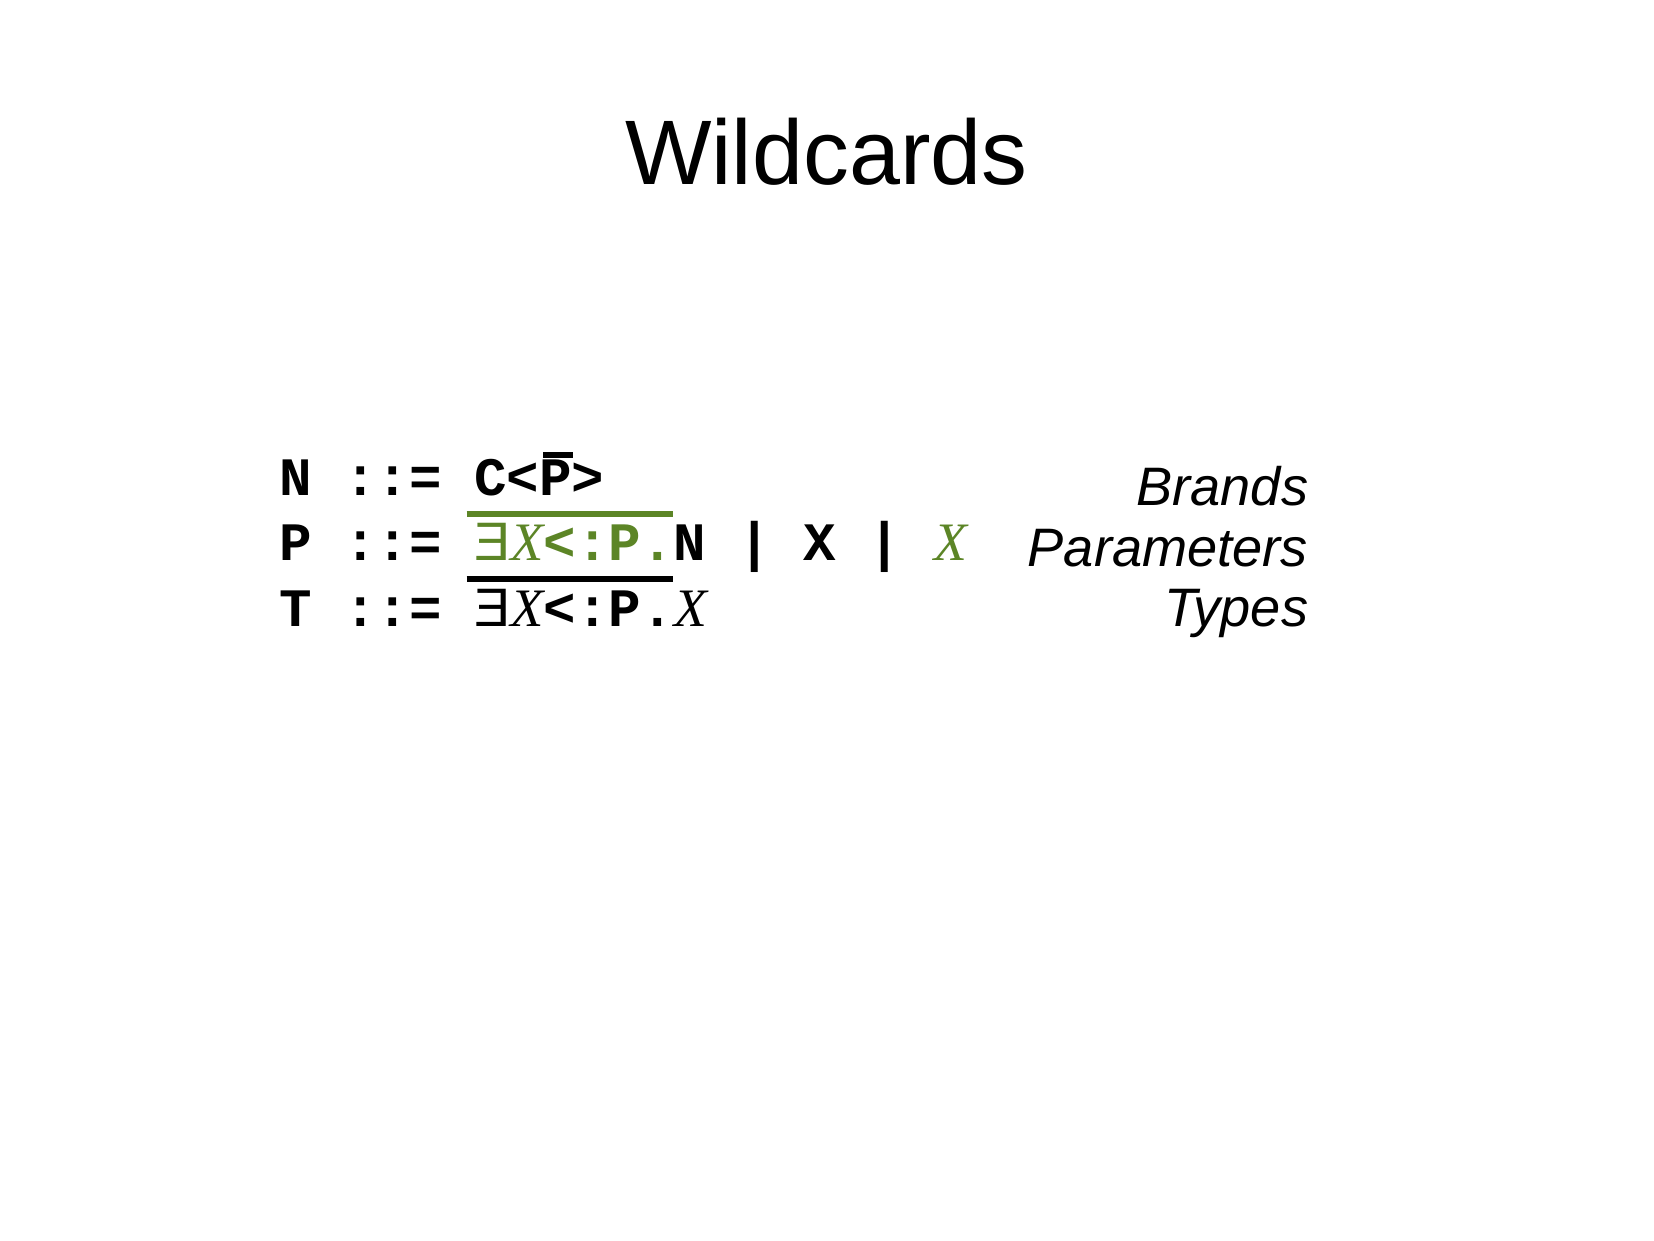

# Wildcards
N ::= C<P>
P ::= ƎX<:P.N | X | X
T ::= ƎX<:P.X
Brands
Parameters
Types